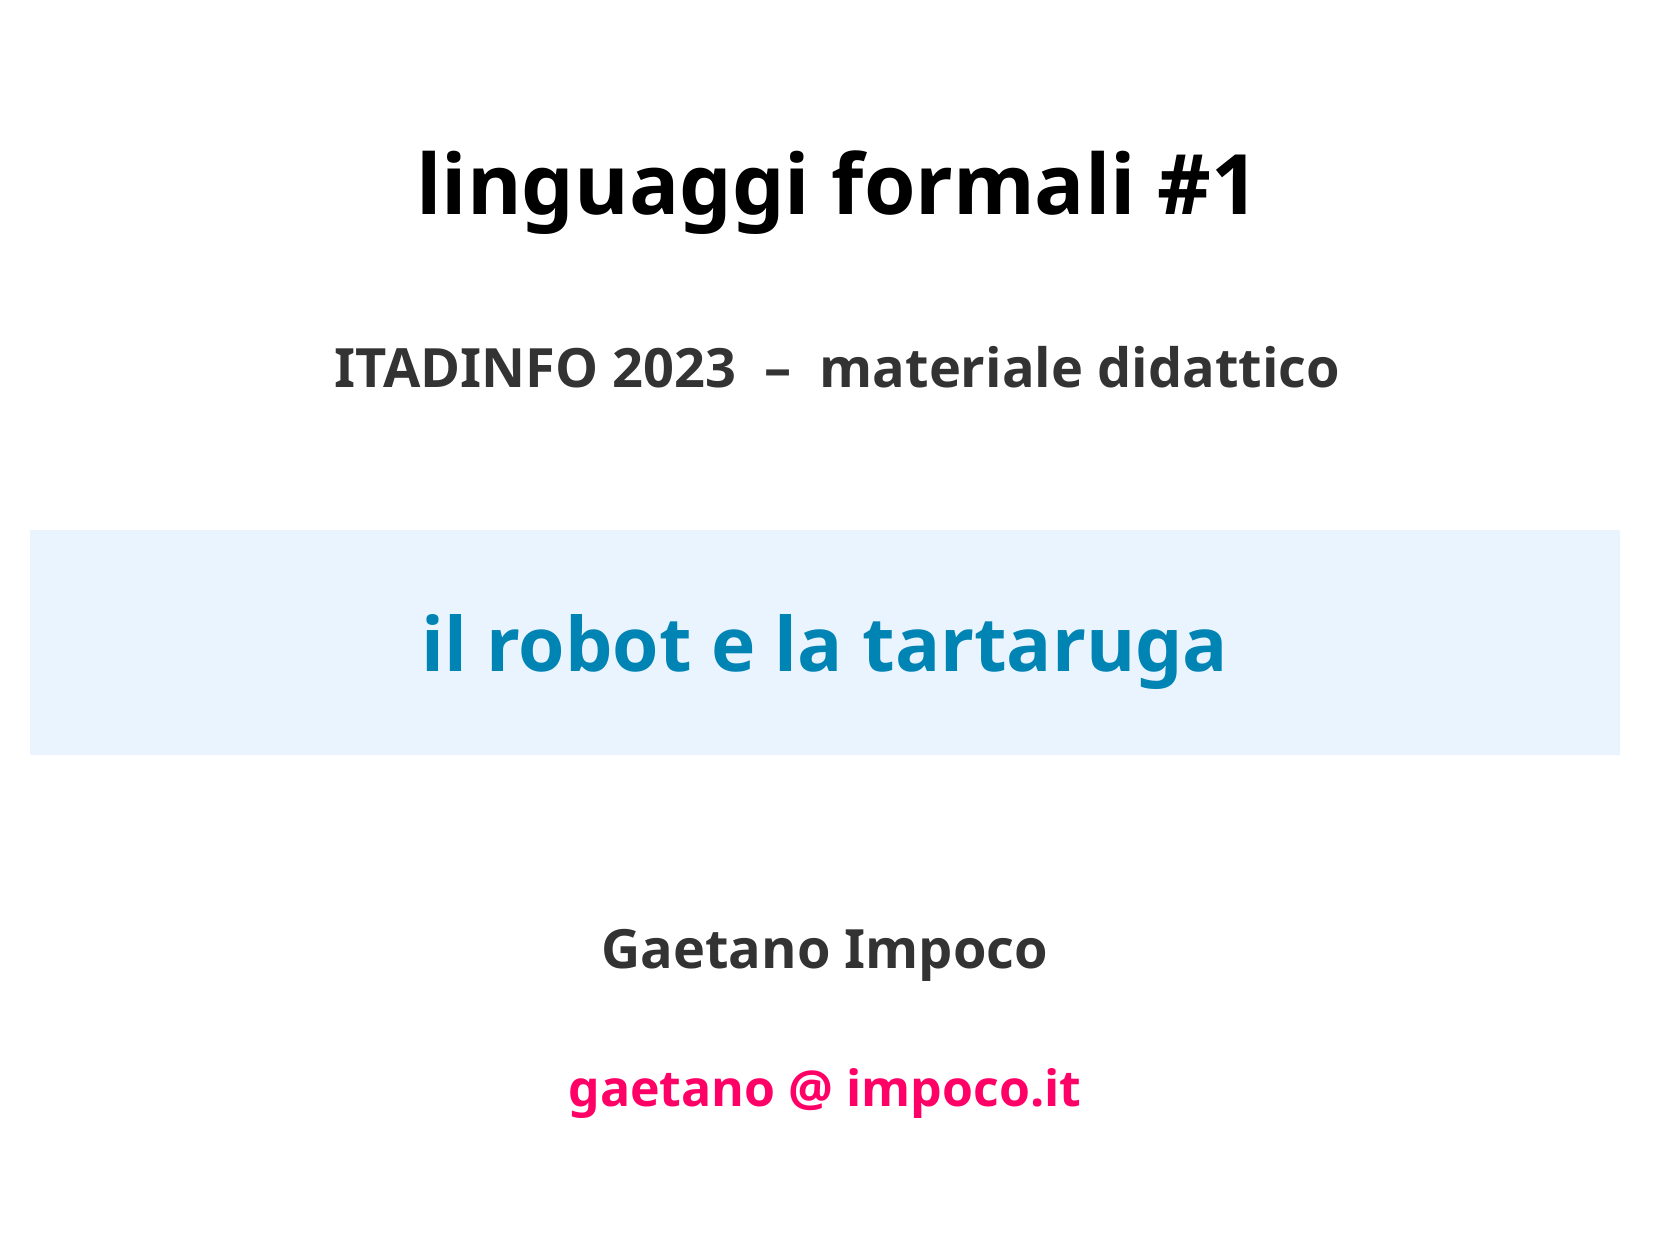

# linguaggi formali #1
ITADINFO 2023 – materiale didattico
il robot e la tartaruga
Gaetano Impoco
gaetano @ impoco.it